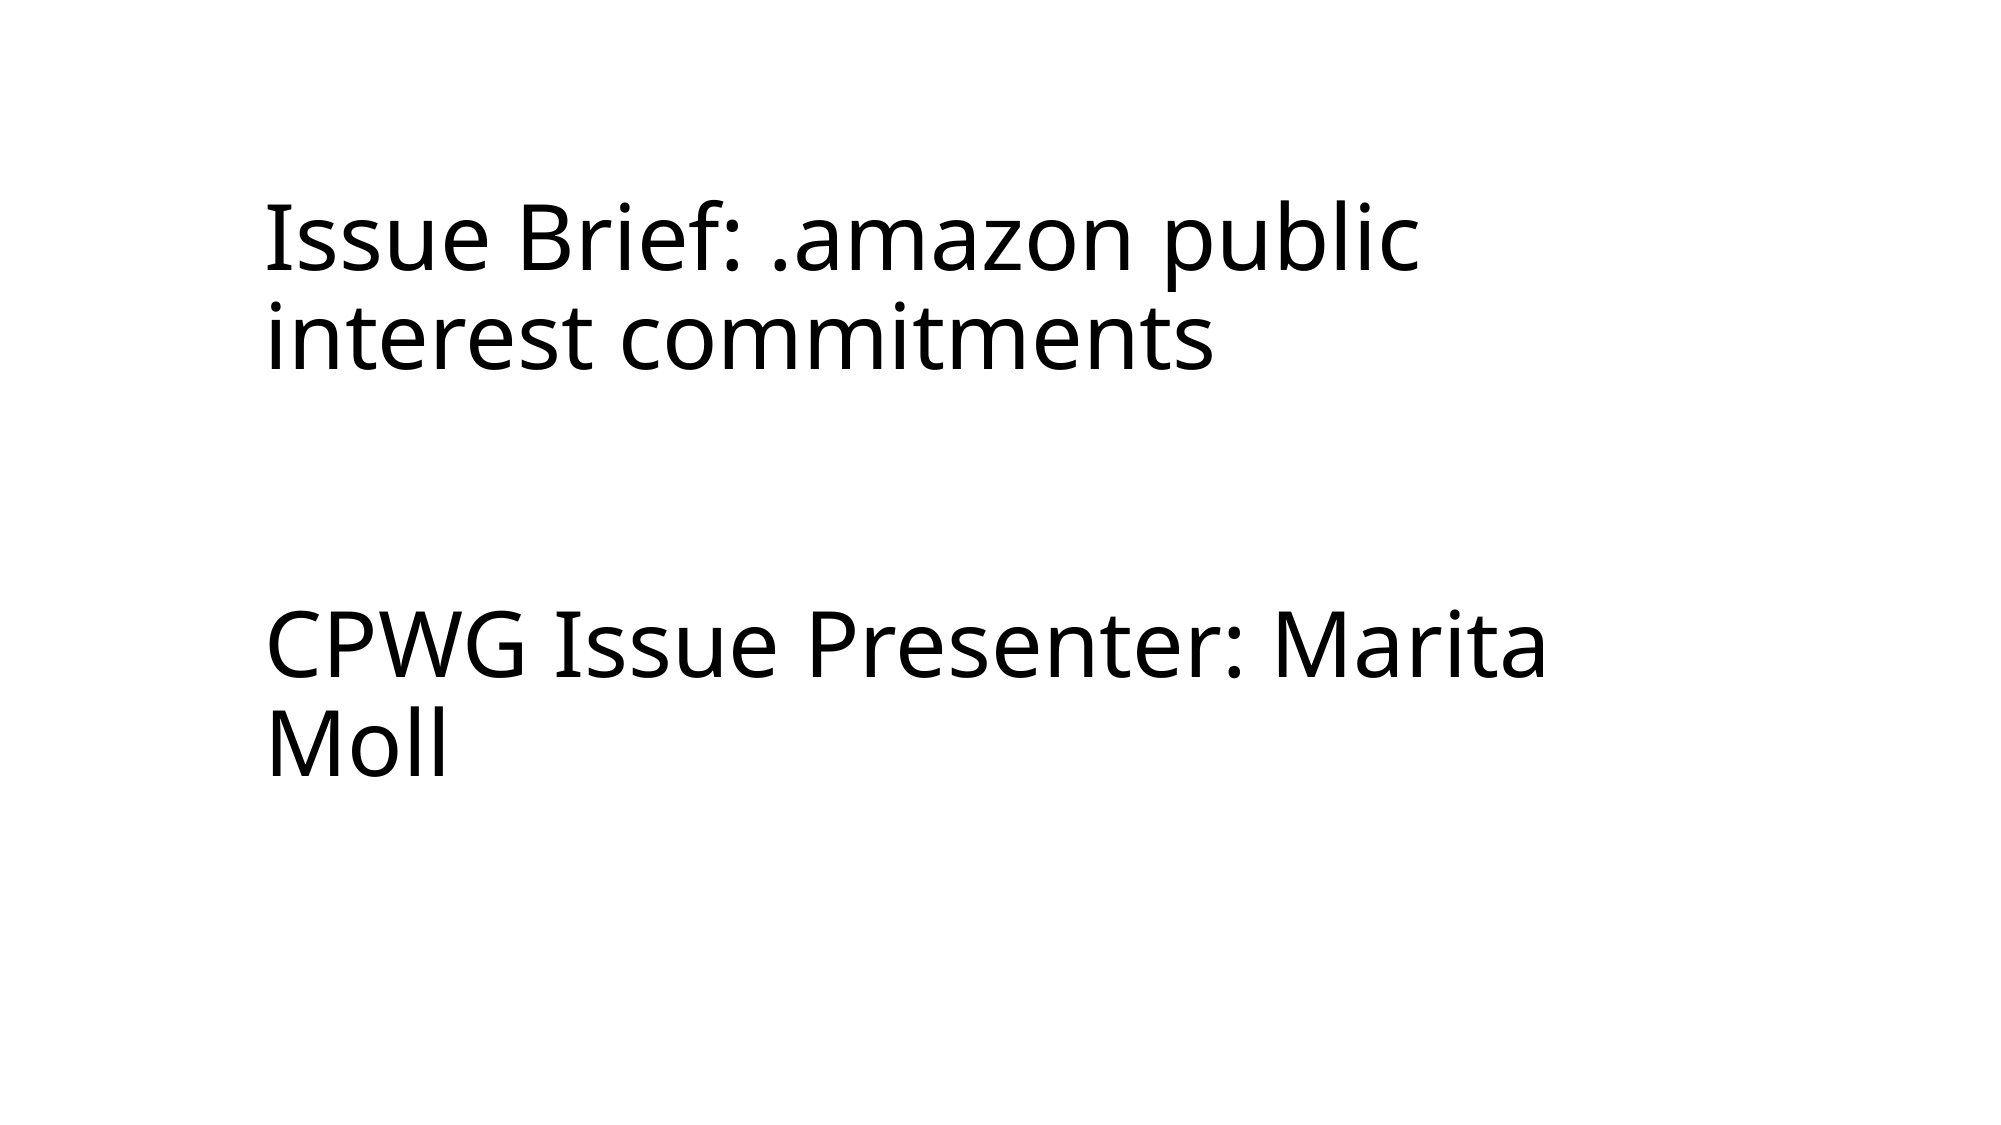

# Issue Brief: .amazon public interest commitments
CPWG Issue Presenter: Marita Moll